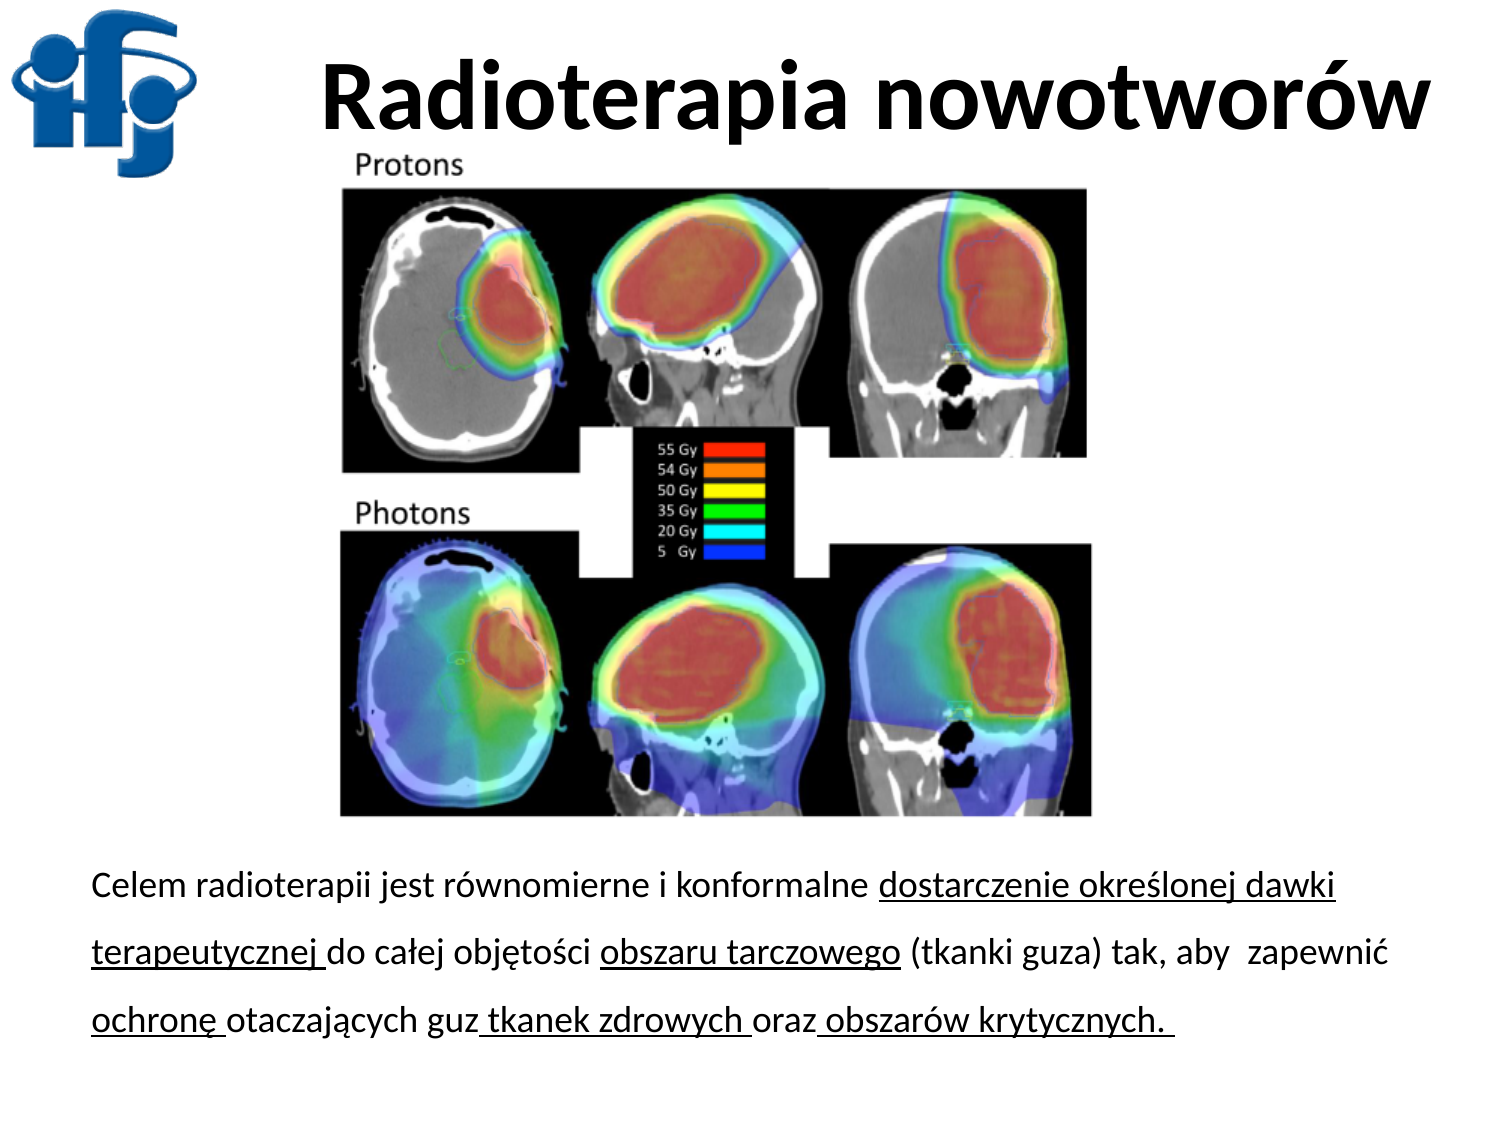

Radioterapia nowotworów
Celem radioterapii jest równomierne i konformalne dostarczenie określonej dawki terapeutycznej do całej objętości obszaru tarczowego (tkanki guza) tak, aby zapewnić ochronę otaczających guz tkanek zdrowych oraz obszarów krytycznych.